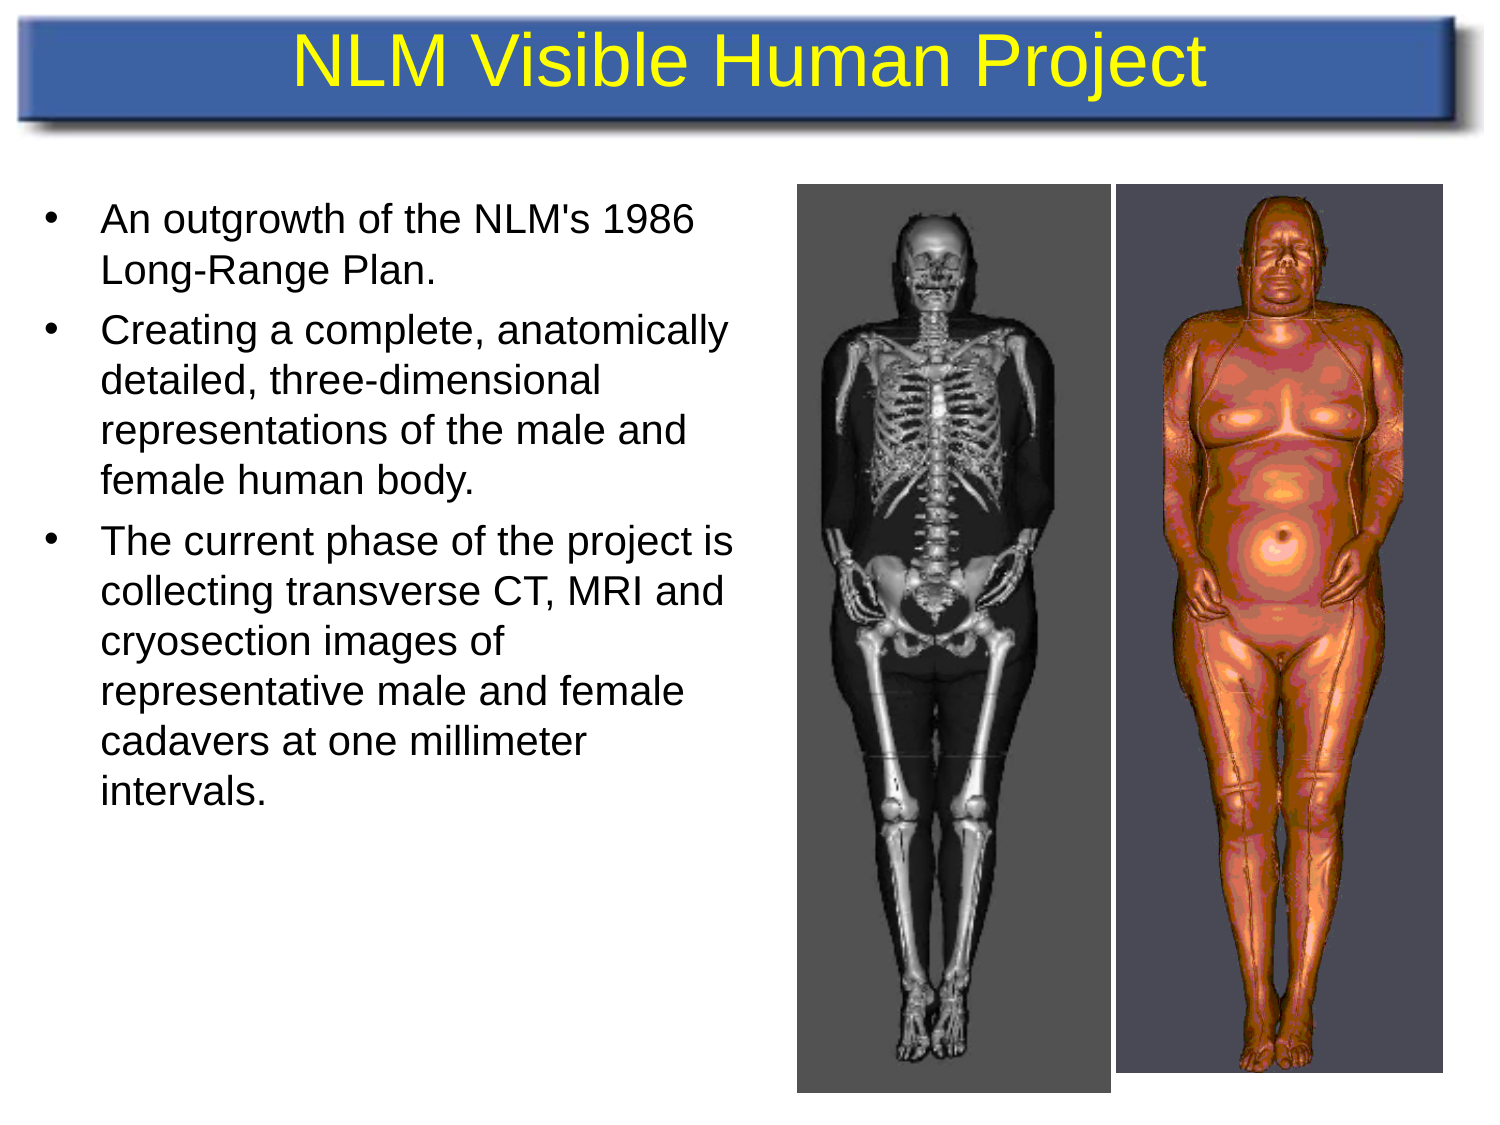

# NLM Visible Human Project
An outgrowth of the NLM's 1986 Long-Range Plan.
Creating a complete, anatomically detailed, three-dimensional representations of the male and female human body.
The current phase of the project is collecting transverse CT, MRI and cryosection images of representative male and female cadavers at one millimeter intervals.